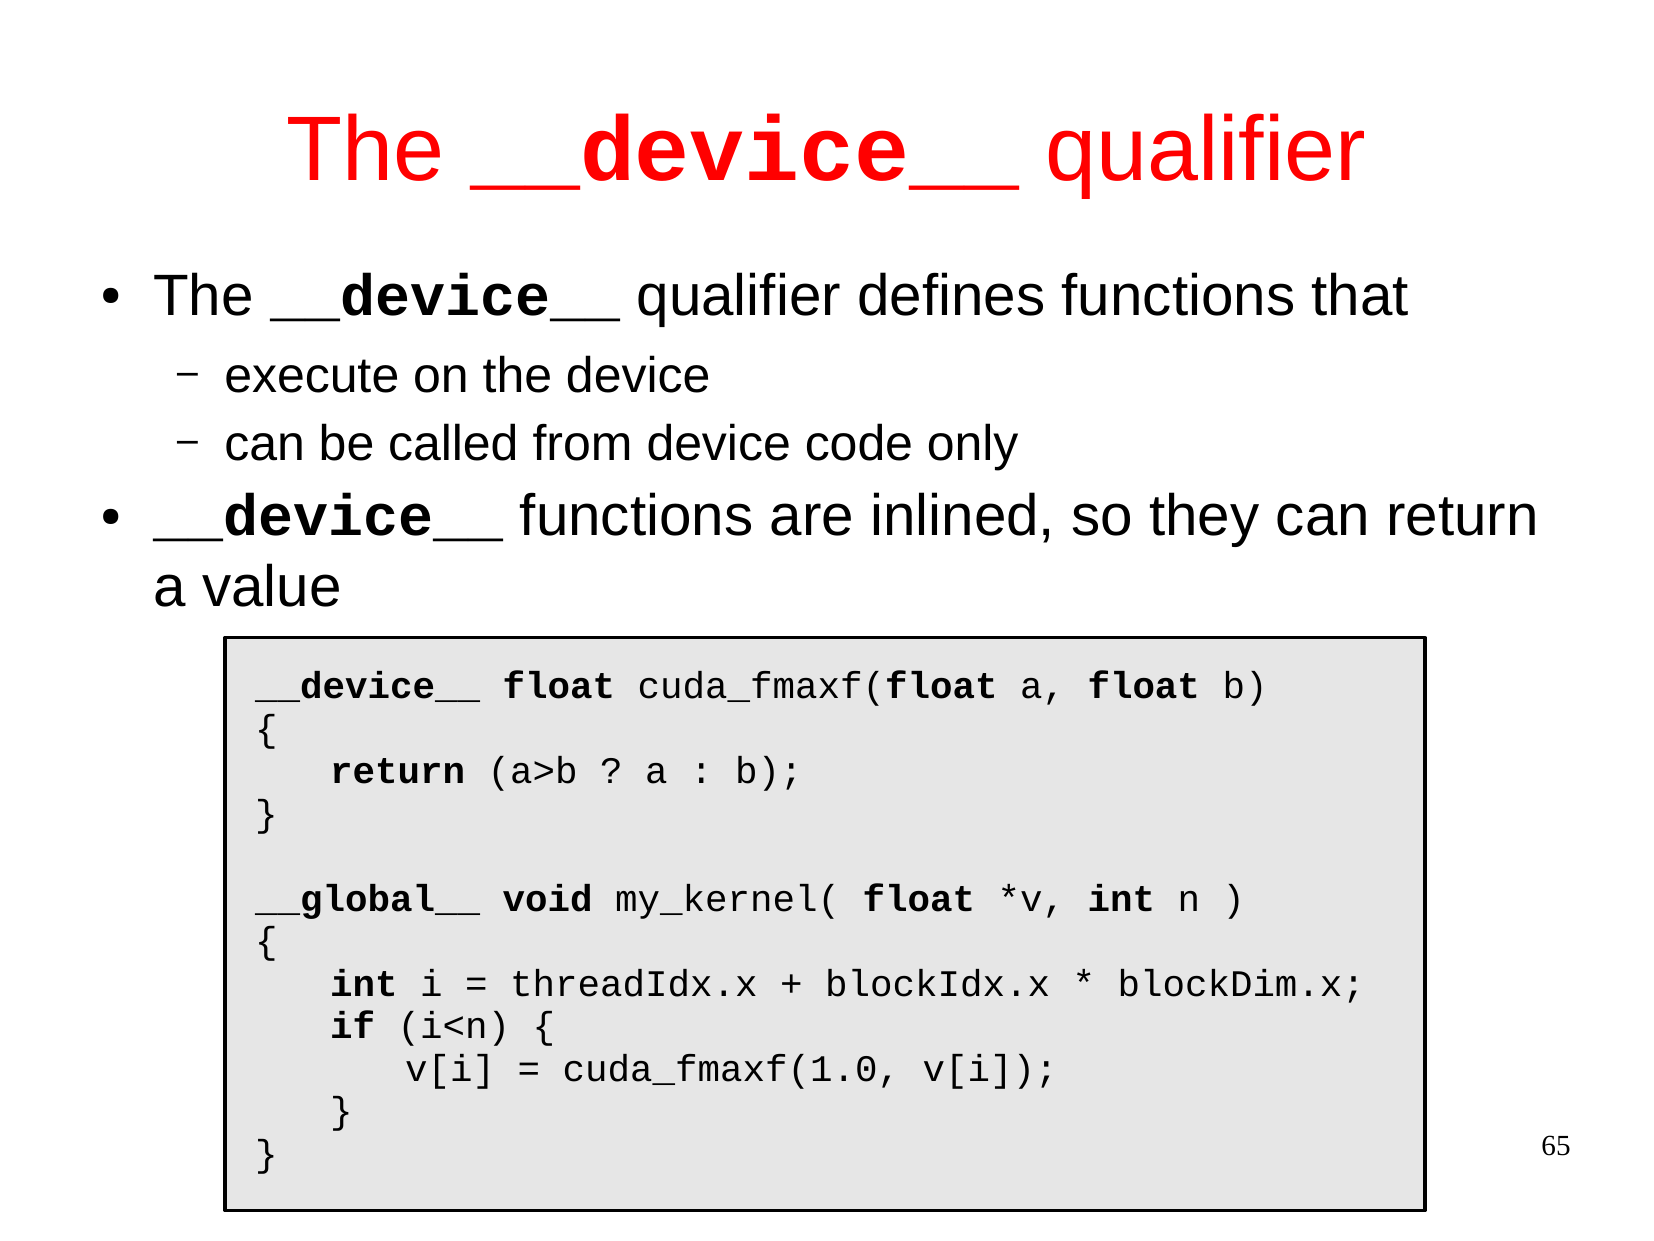

# The __device__ qualifier
The __device__ qualifier defines functions that
execute on the device
can be called from device code only
__device__ functions are inlined, so they can return a value
__device__ float cuda_fmaxf(float a, float b)
{
	return (a>b ? a : b);
}
__global__ void my_kernel( float *v, int n )
{
	int i = threadIdx.x + blockIdx.x * blockDim.x;
	if (i<n) {
		v[i] = cuda_fmaxf(1.0, v[i]);
	}
}
CUDA Programming
65